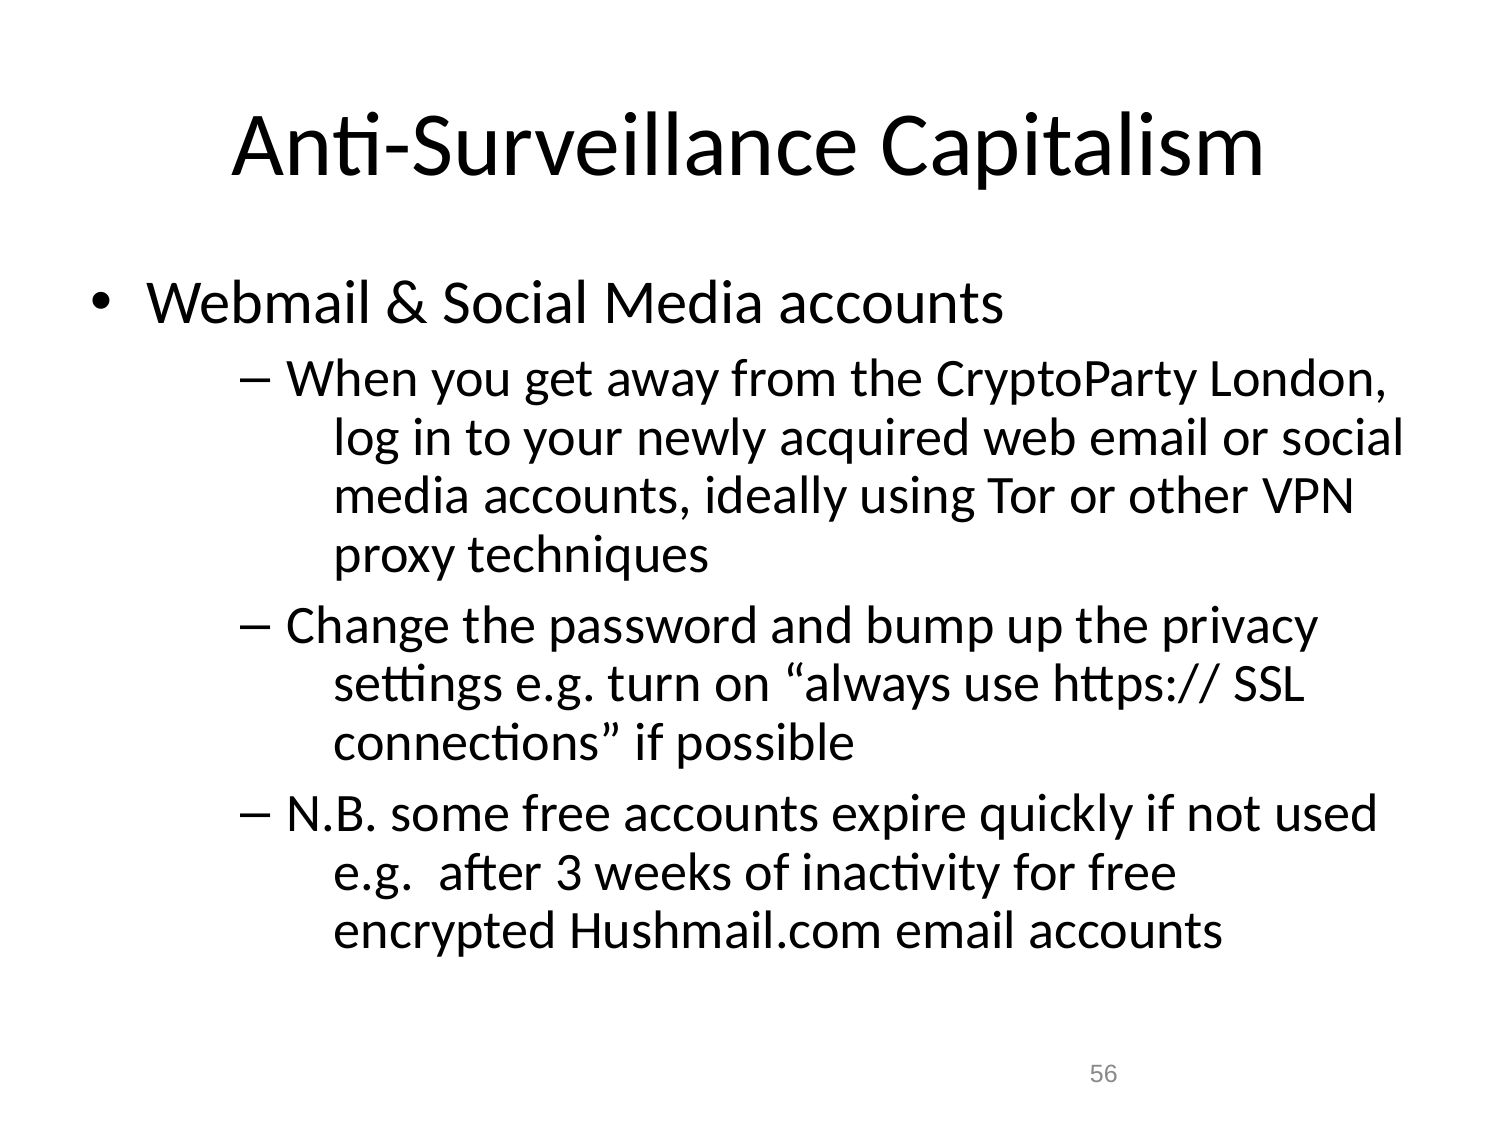

# Anti-Surveillance Capitalism
Webmail & Social Media accounts
When you get away from the CryptoParty London, log in to your newly acquired web email or social media accounts, ideally using Tor or other VPN proxy techniques
Change the password and bump up the privacy settings e.g. turn on “always use https:// SSL connections” if possible
N.B. some free accounts expire quickly if not used e.g. after 3 weeks of inactivity for free encrypted Hushmail.com email accounts